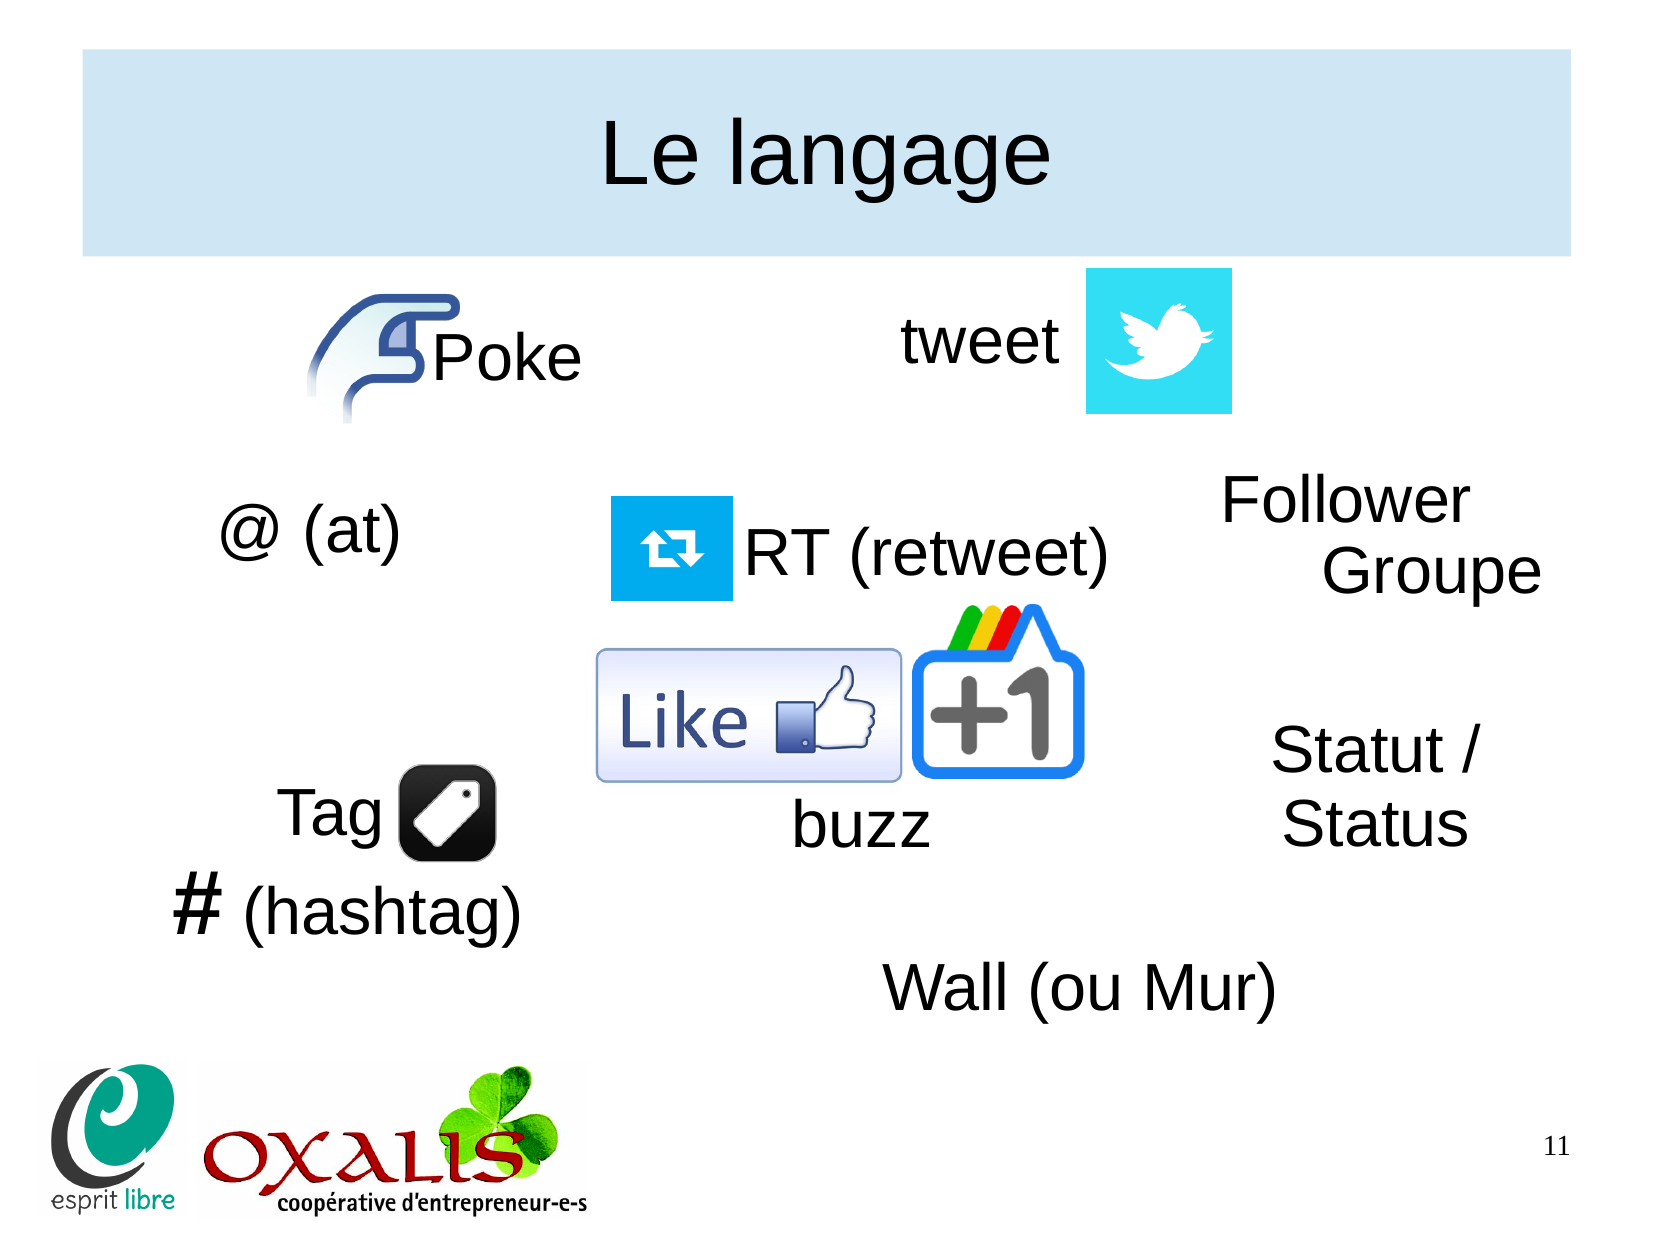

# Le langage
tweet
Poke
Follower
@ (at)
RT (retweet)
Groupe
Statut / Status
Tag
buzz
# (hashtag)
Wall (ou Mur)
11